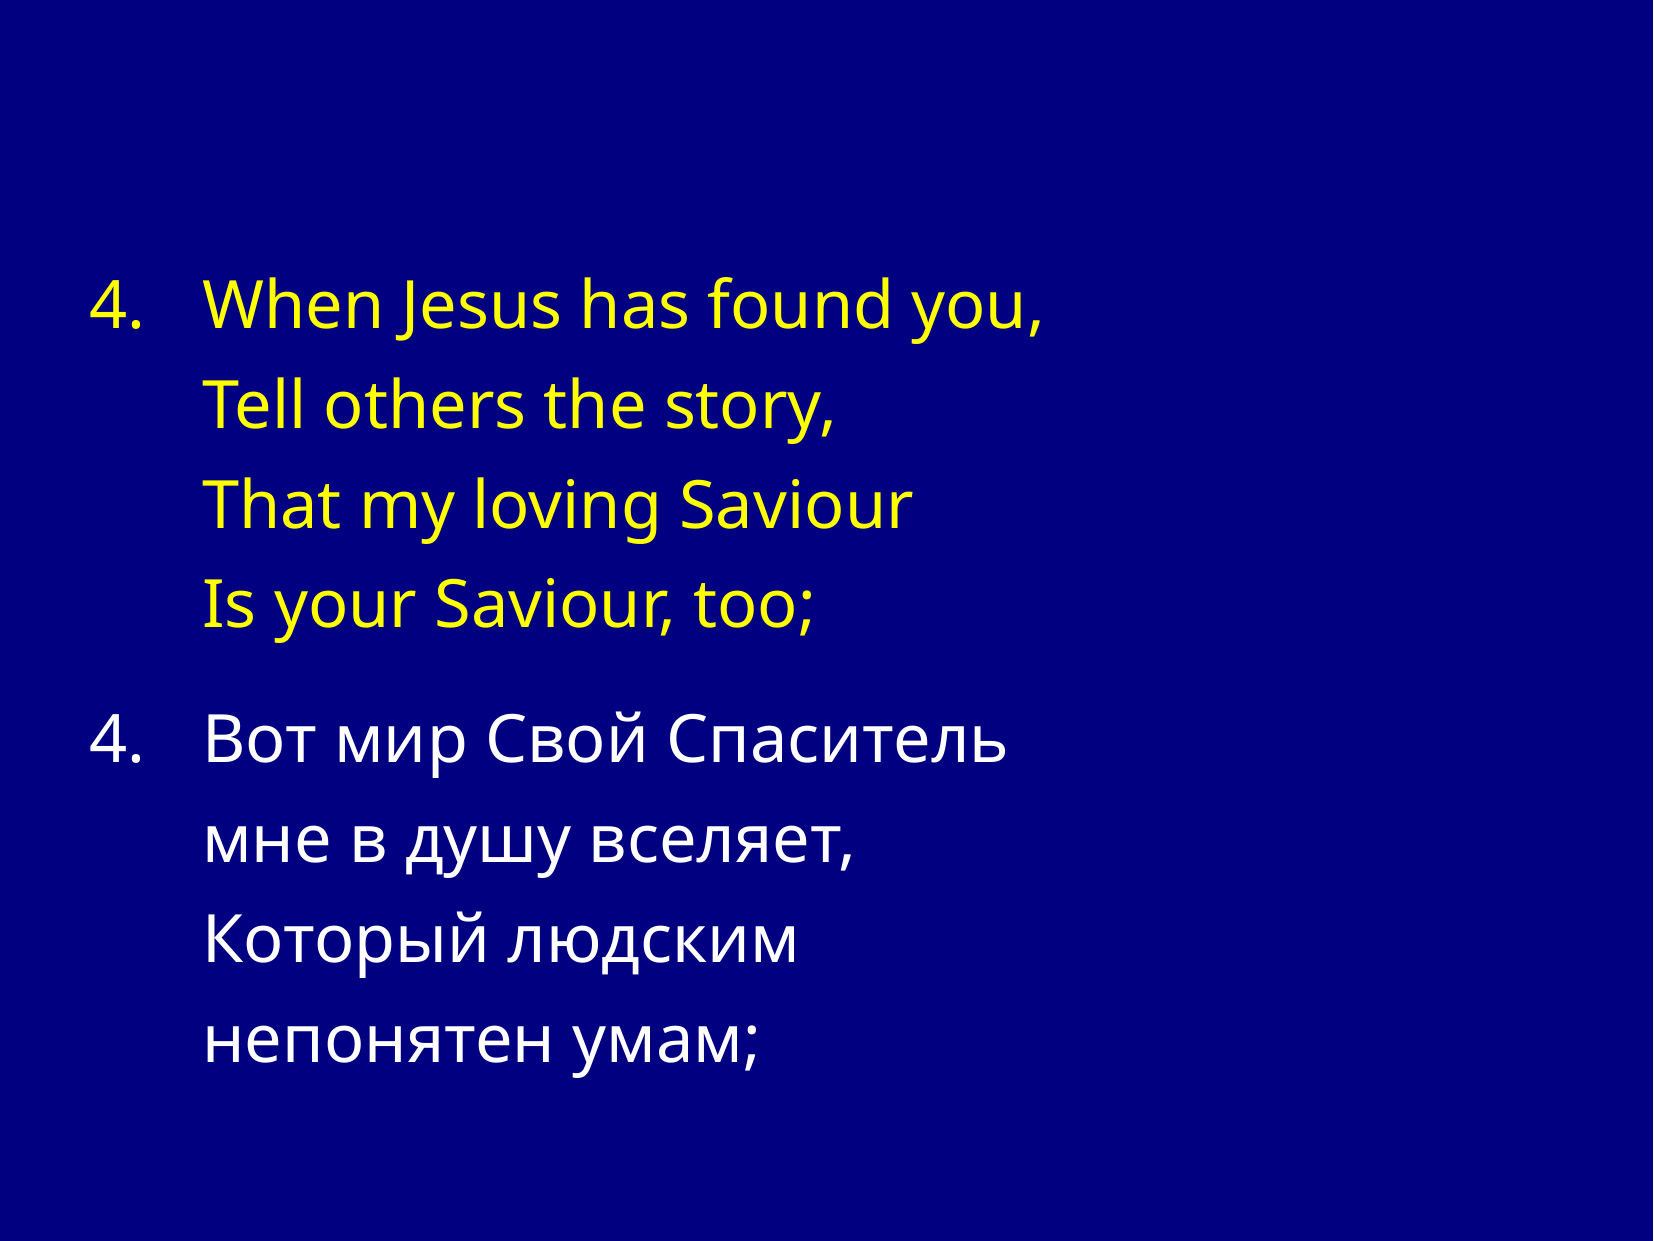

4.	When Jesus has found you,
	Tell others the story,
	That my loving Saviour
	Is your Saviour, too;
4.	Вот мир Свой Спаситель
	мне в душу вселяет,
	Который людским
	непонятен умам;